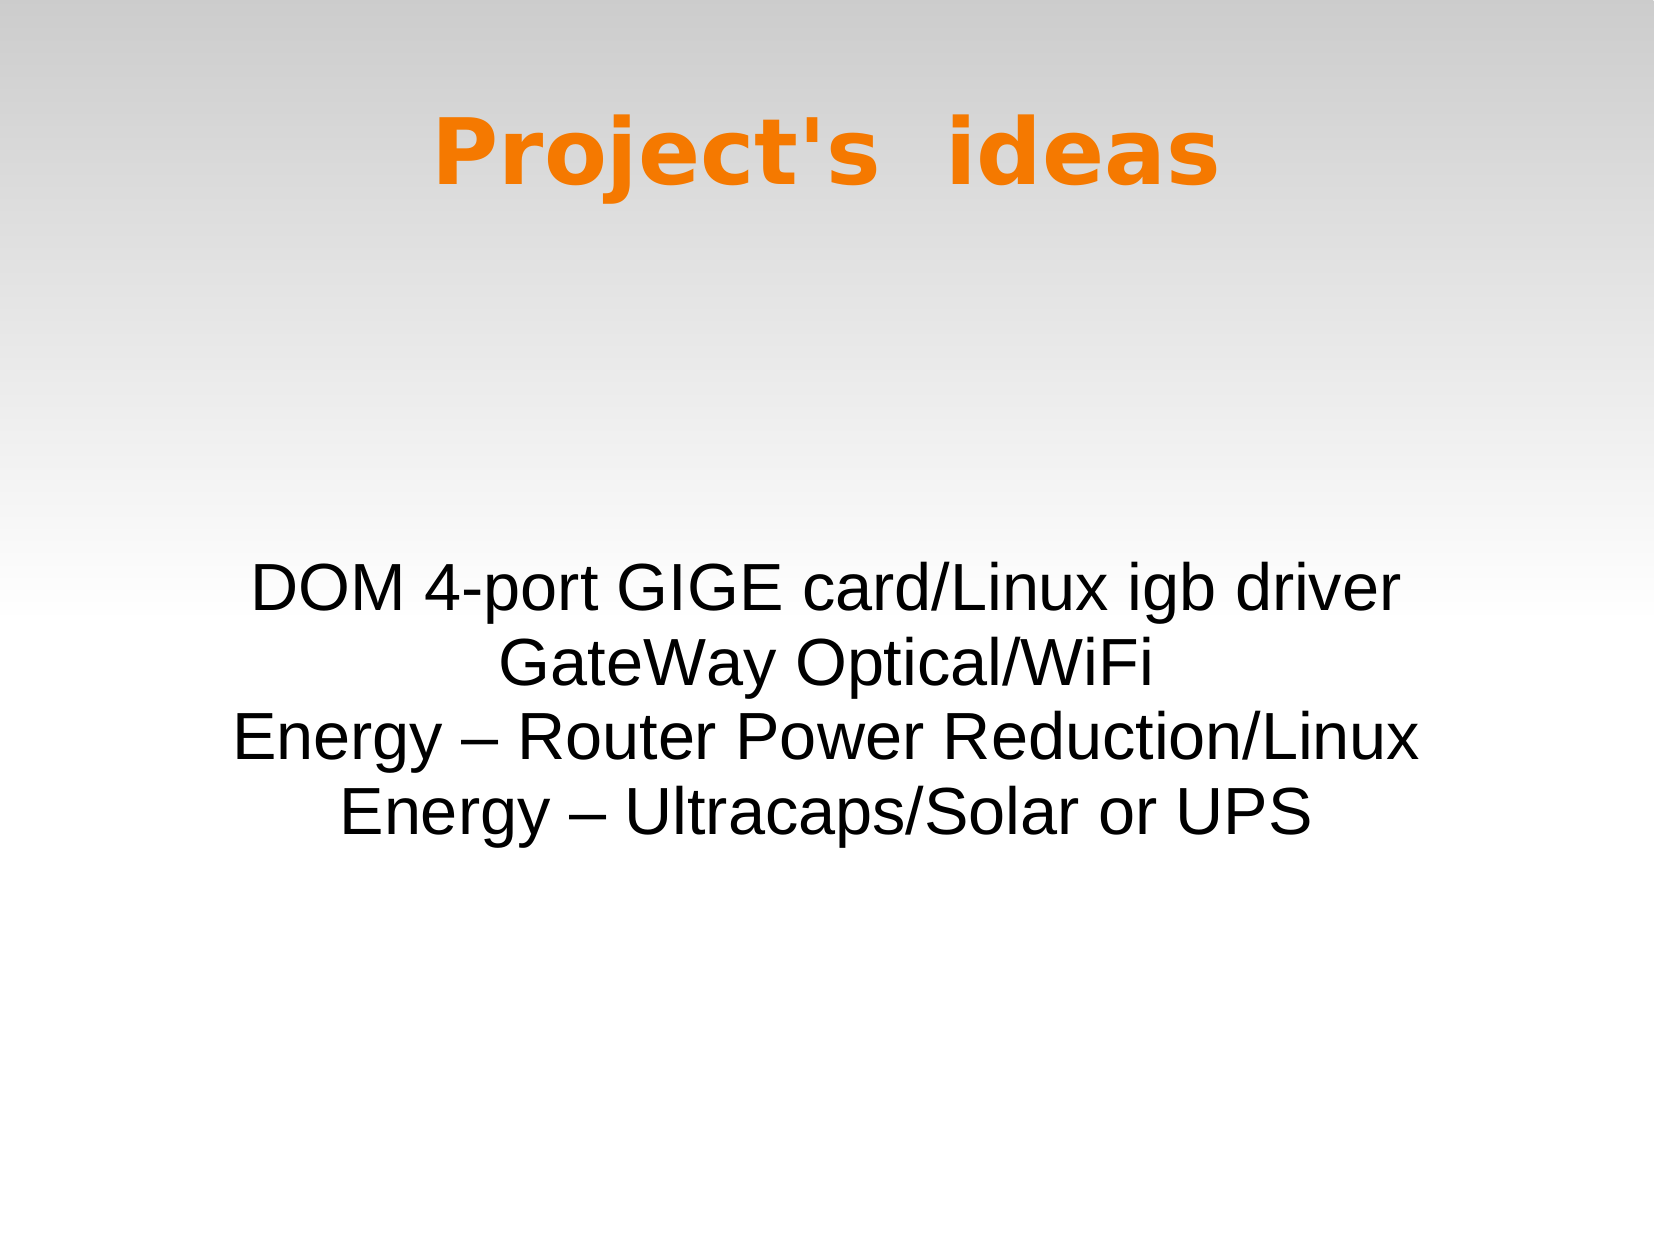

# Project's ideas
DOM 4-port GIGE card/Linux igb driver
GateWay Optical/WiFi
Energy – Router Power Reduction/Linux
Energy – Ultracaps/Solar or UPS